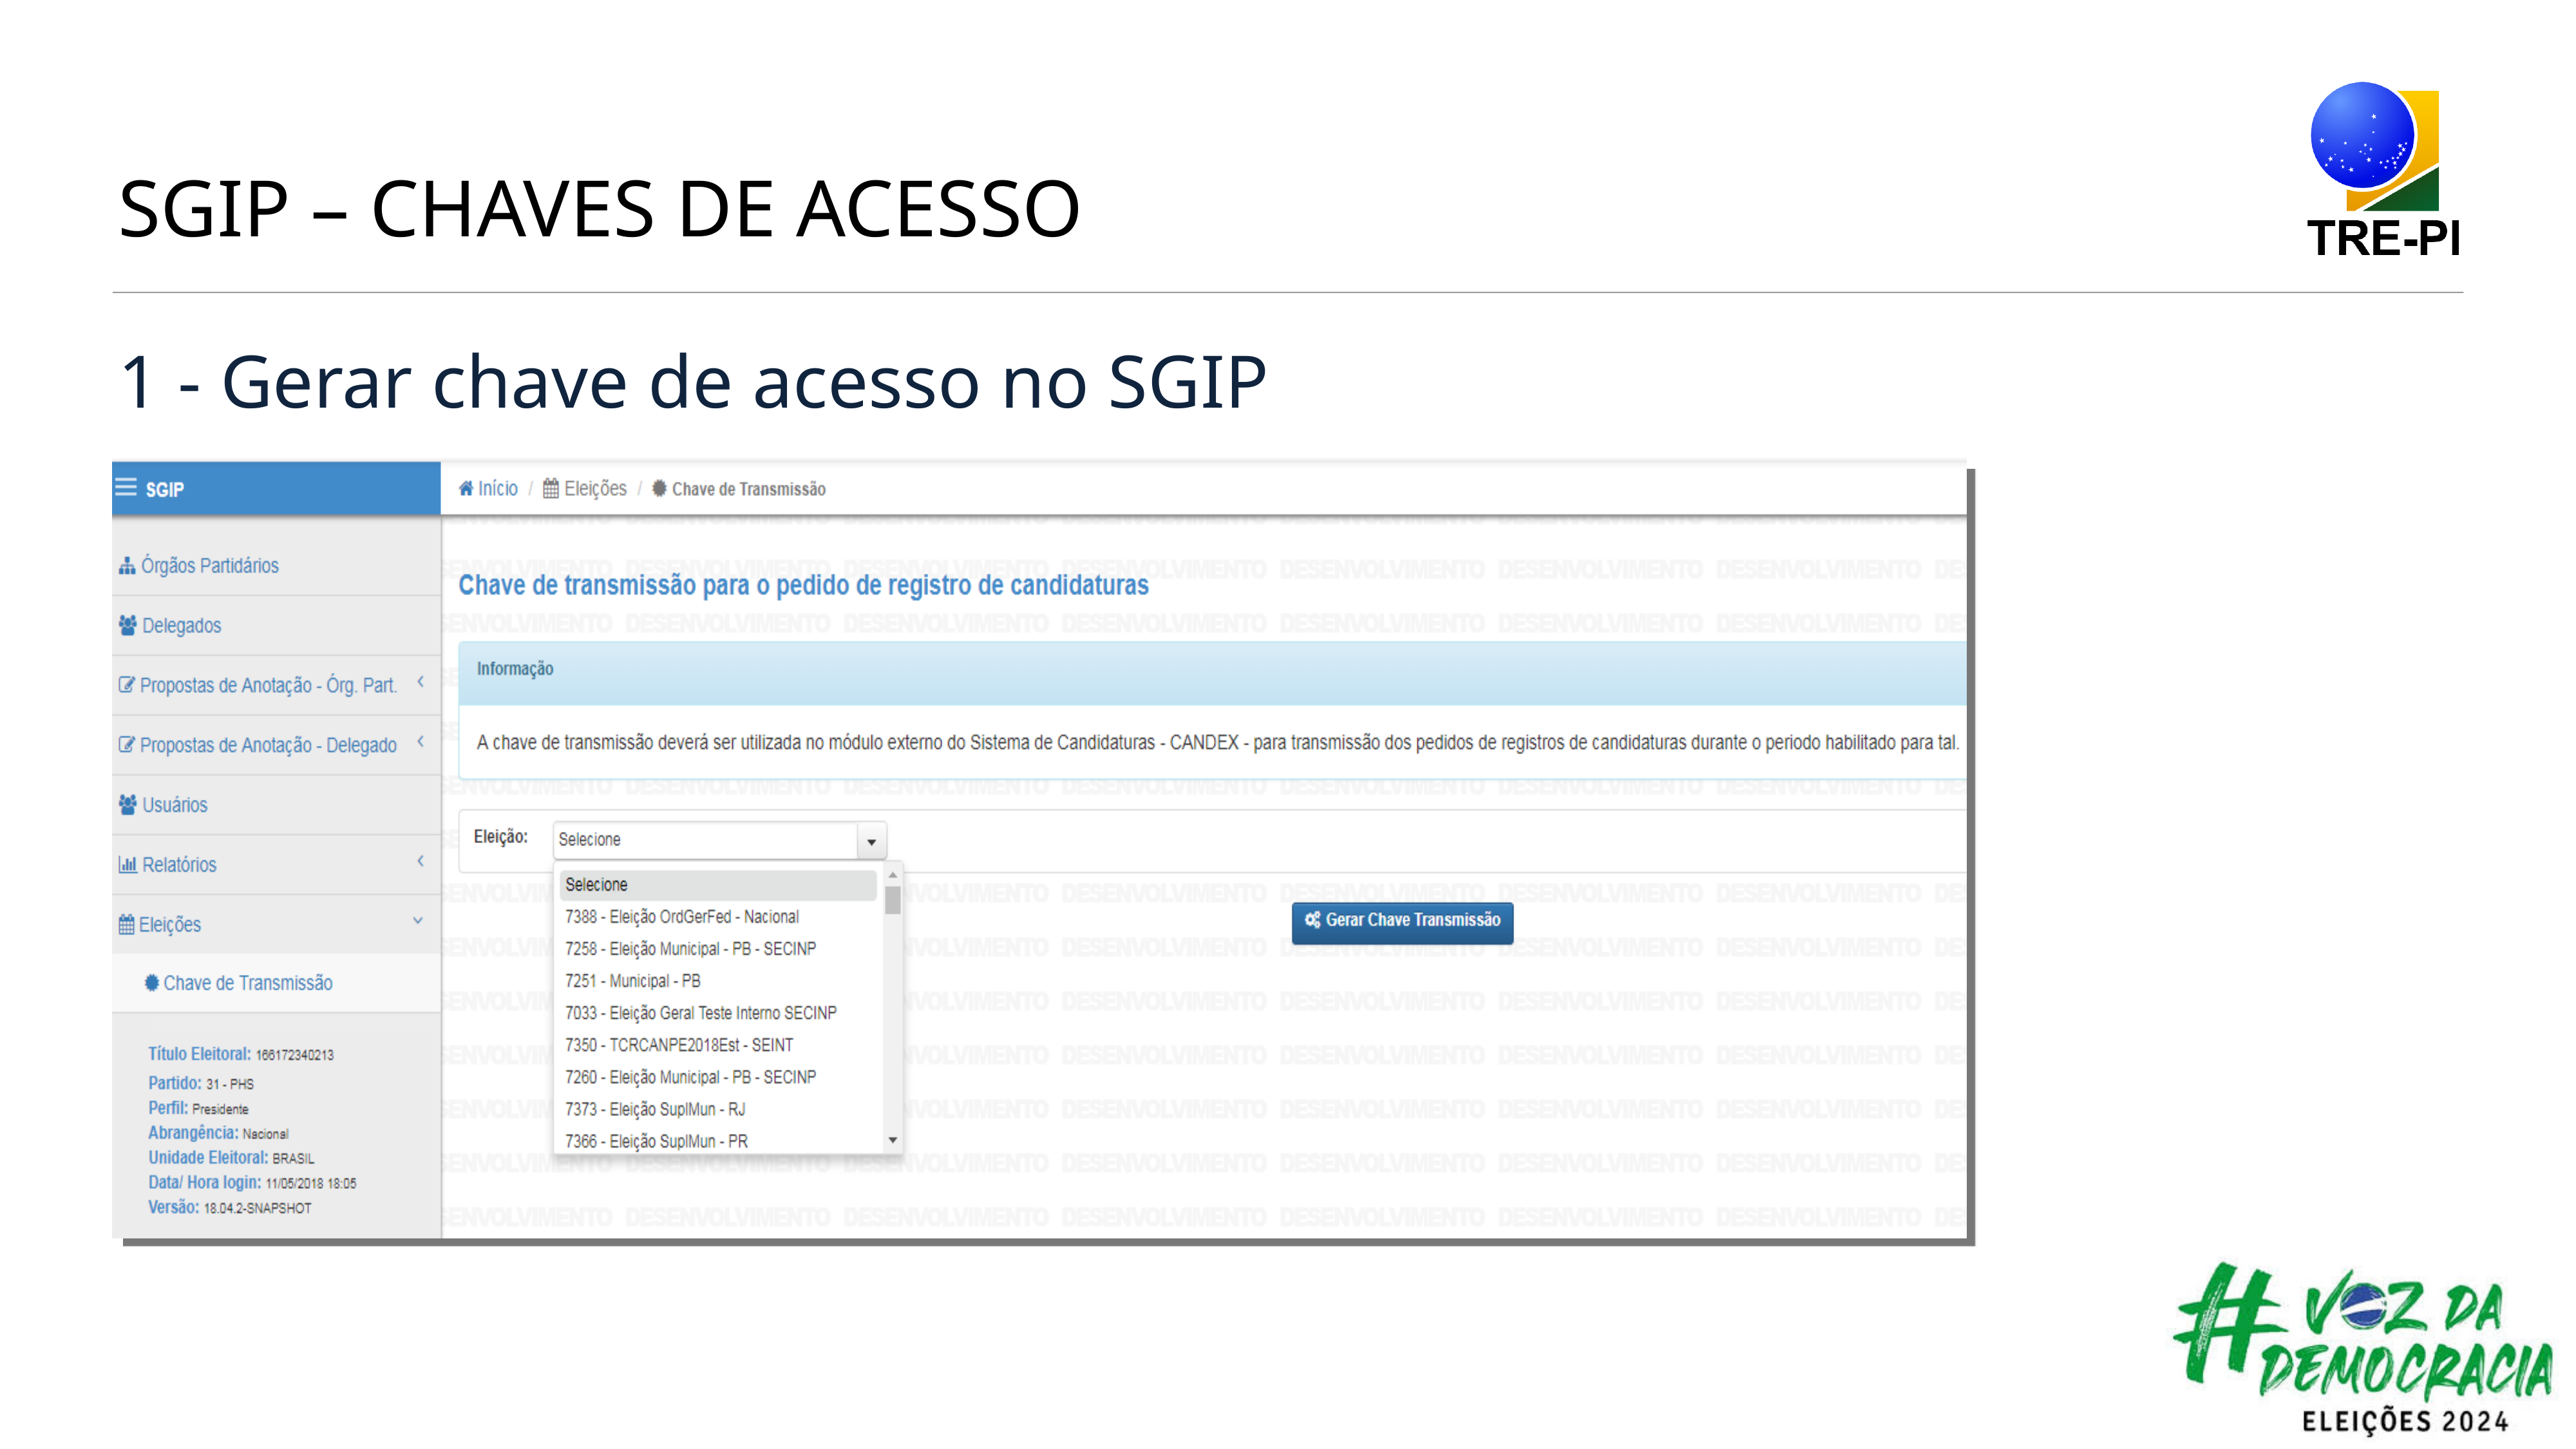

# SGIP – CHAVES DE ACESSO
1 - Gerar chave de acesso no SGIP